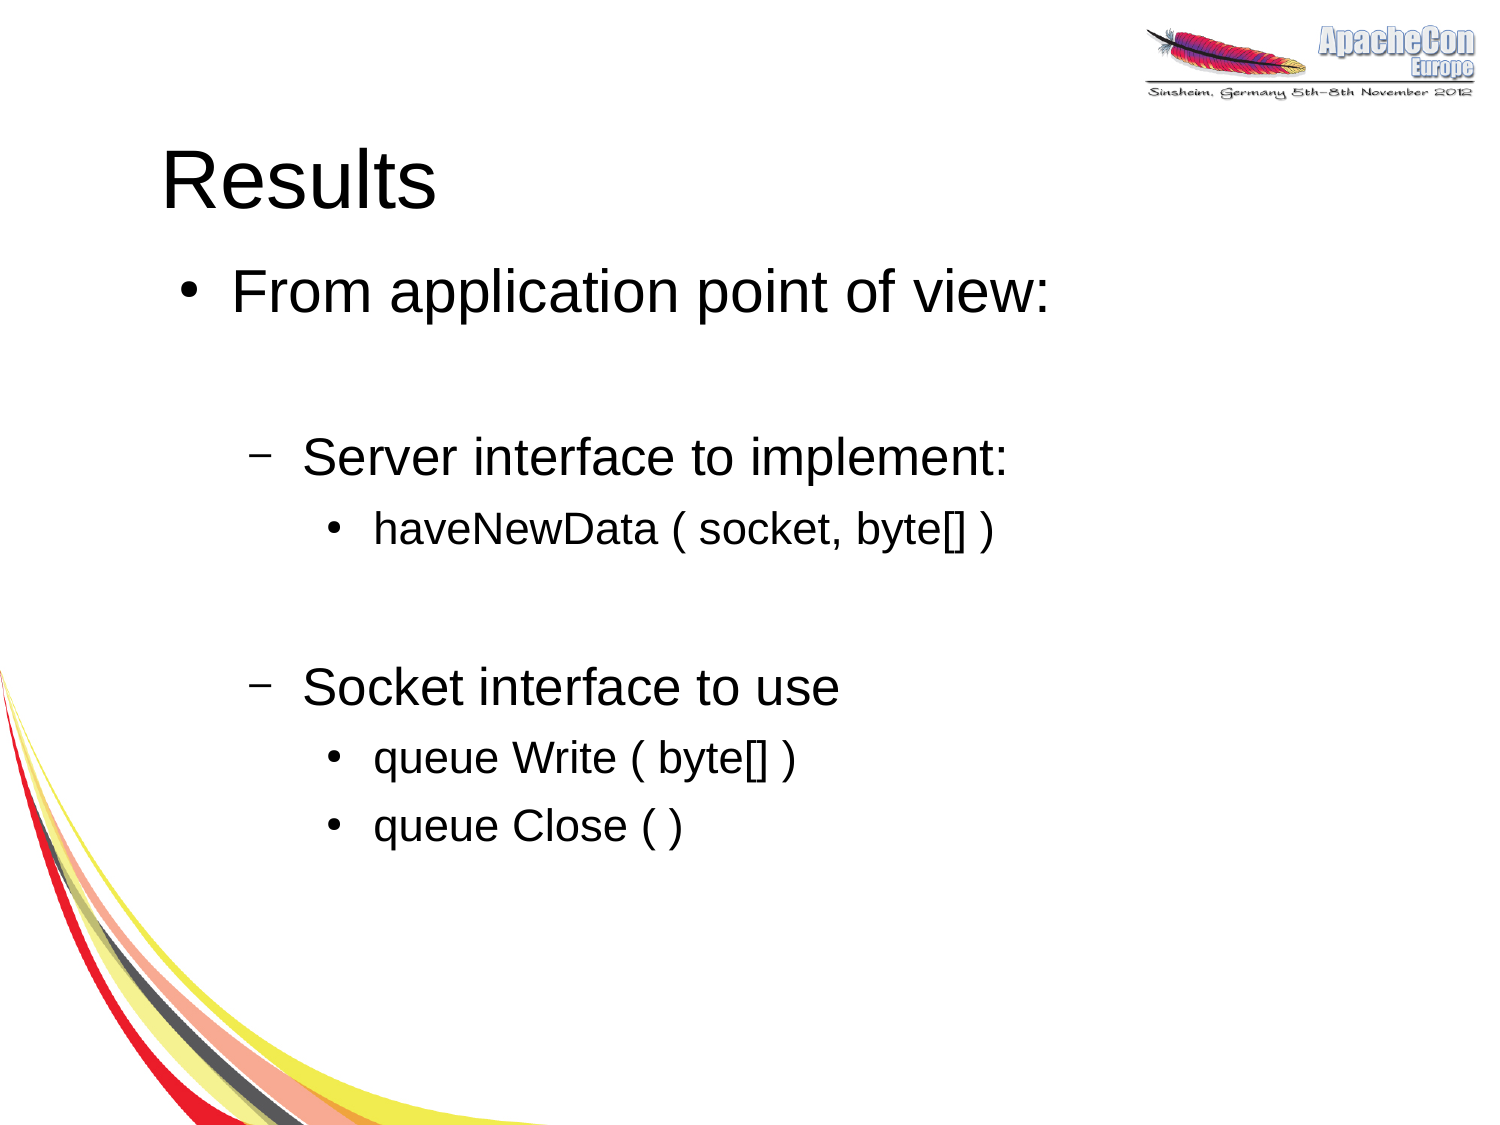

# Results
From application point of view:
Server interface to implement:
haveNewData ( socket, byte[] )
Socket interface to use
queue Write ( byte[] )
queue Close ( )